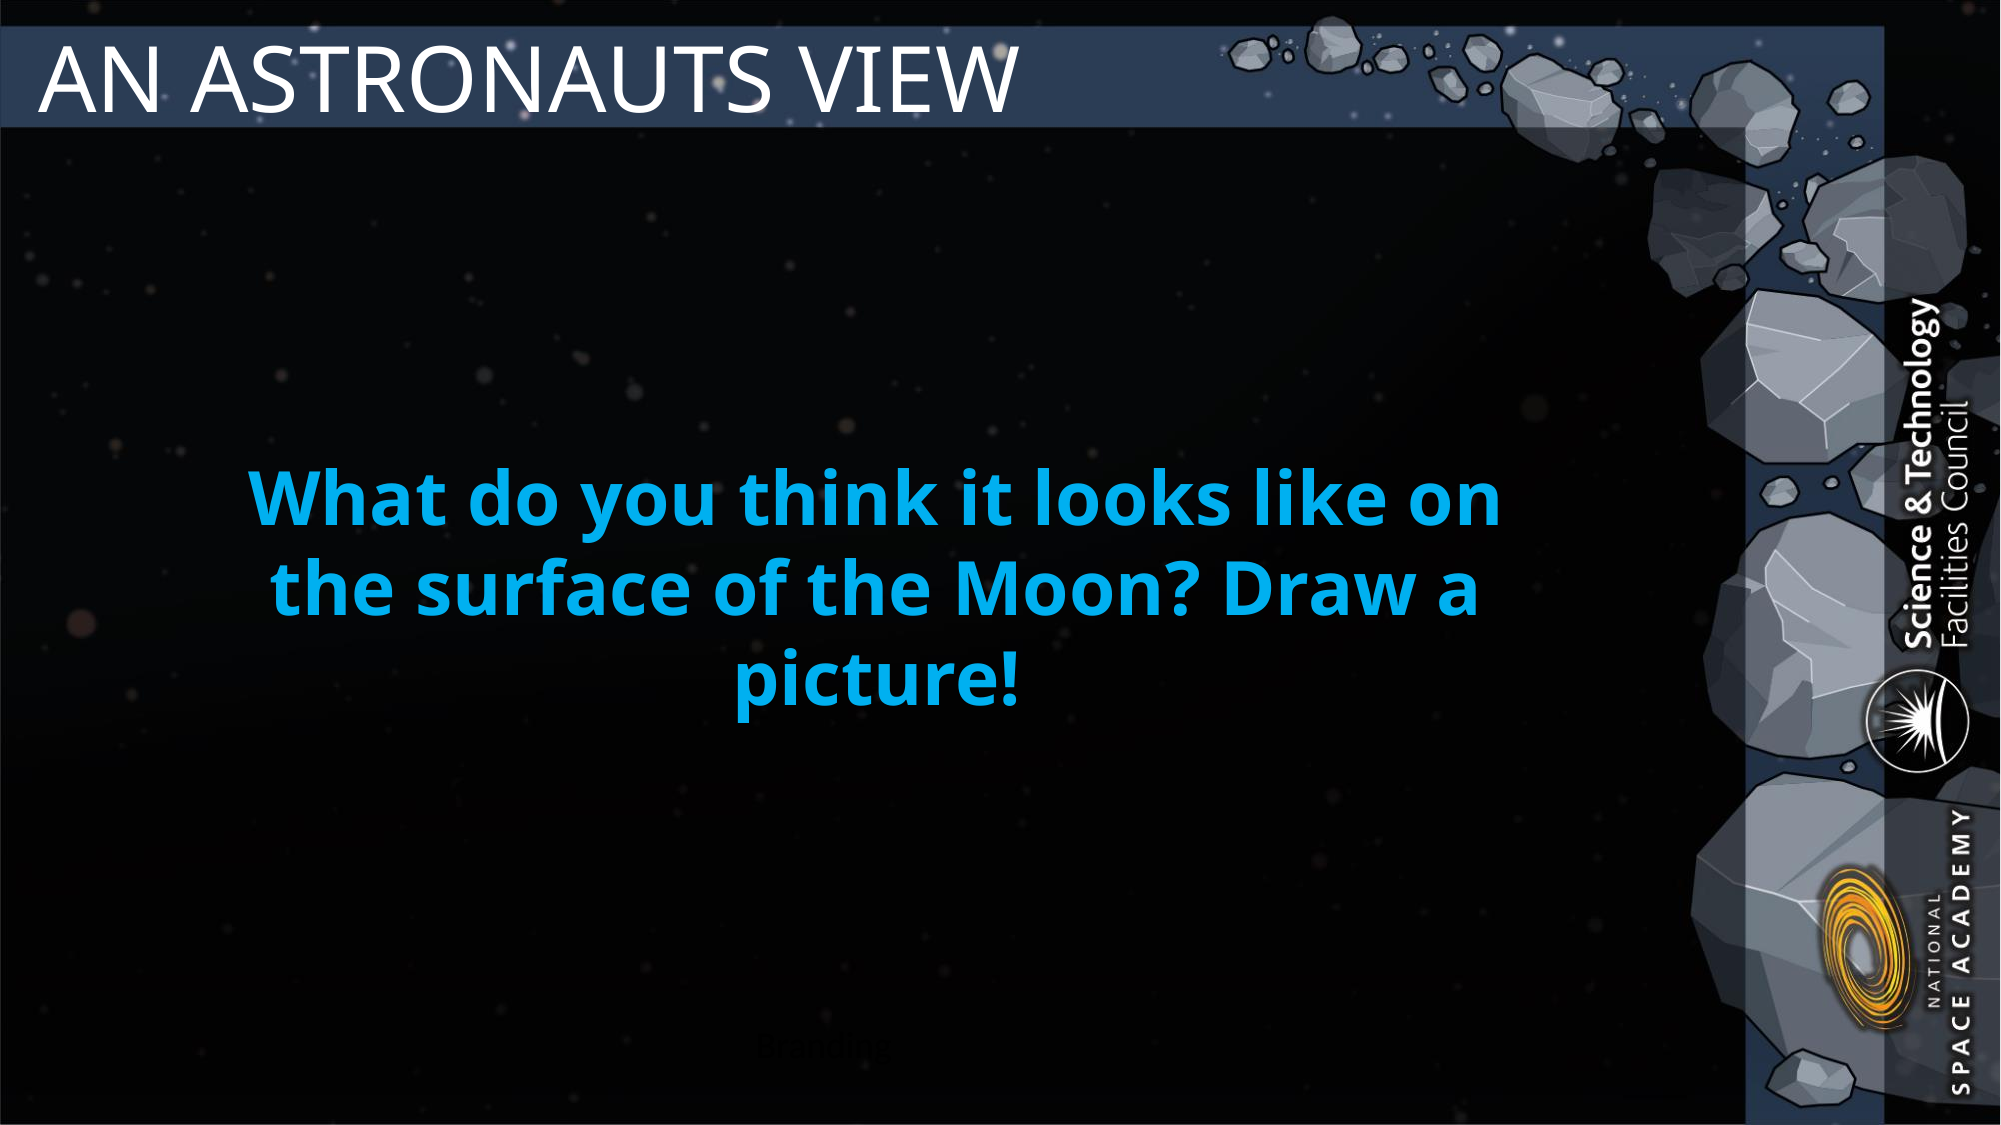

AN ASTRONAUTS VIEW
What do you think it looks like on the surface of the Moon? Draw a picture!
Branding